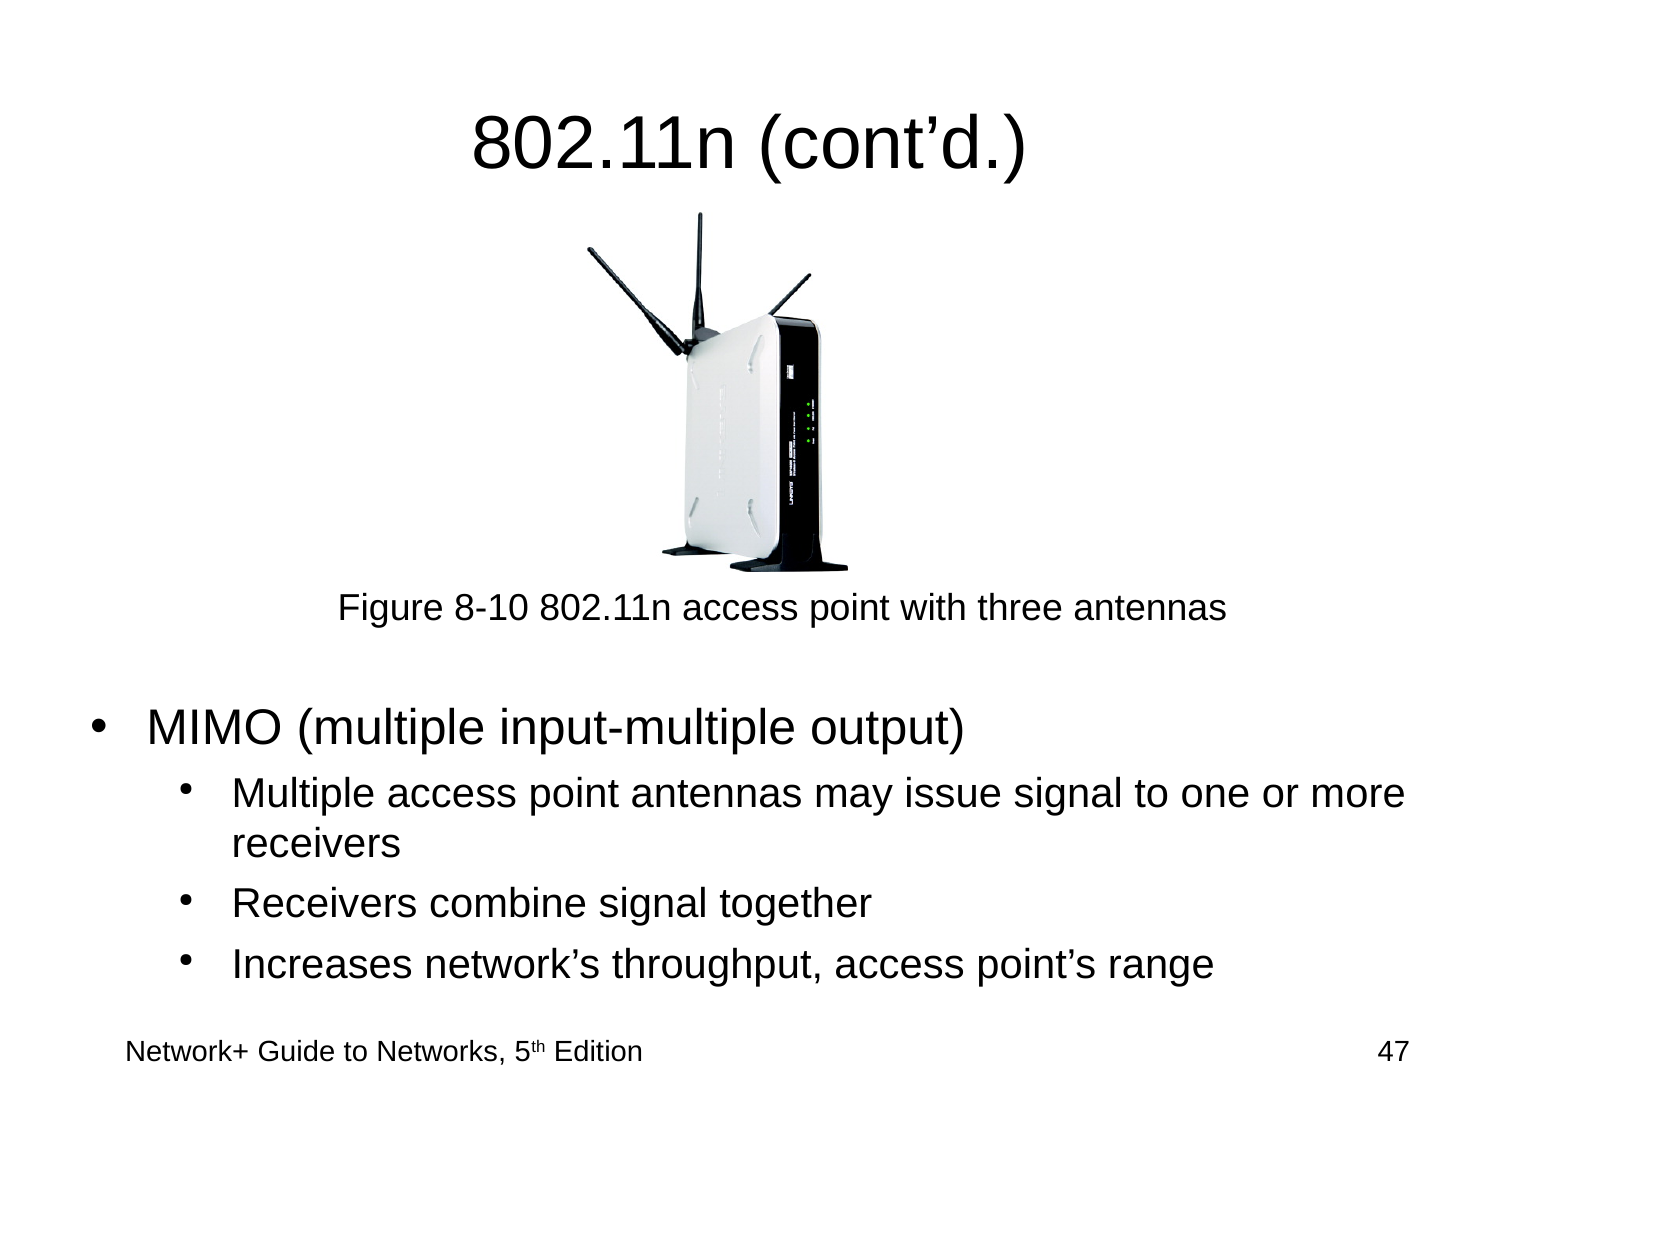

# 802.11n (cont’d.)
Figure 8-10 802.11n access point with three antennas
MIMO (multiple input-multiple output)
Multiple access point antennas may issue signal to one or more receivers
Receivers combine signal together
Increases network’s throughput, access point’s range
Network+ Guide to Networks, 5th Edition